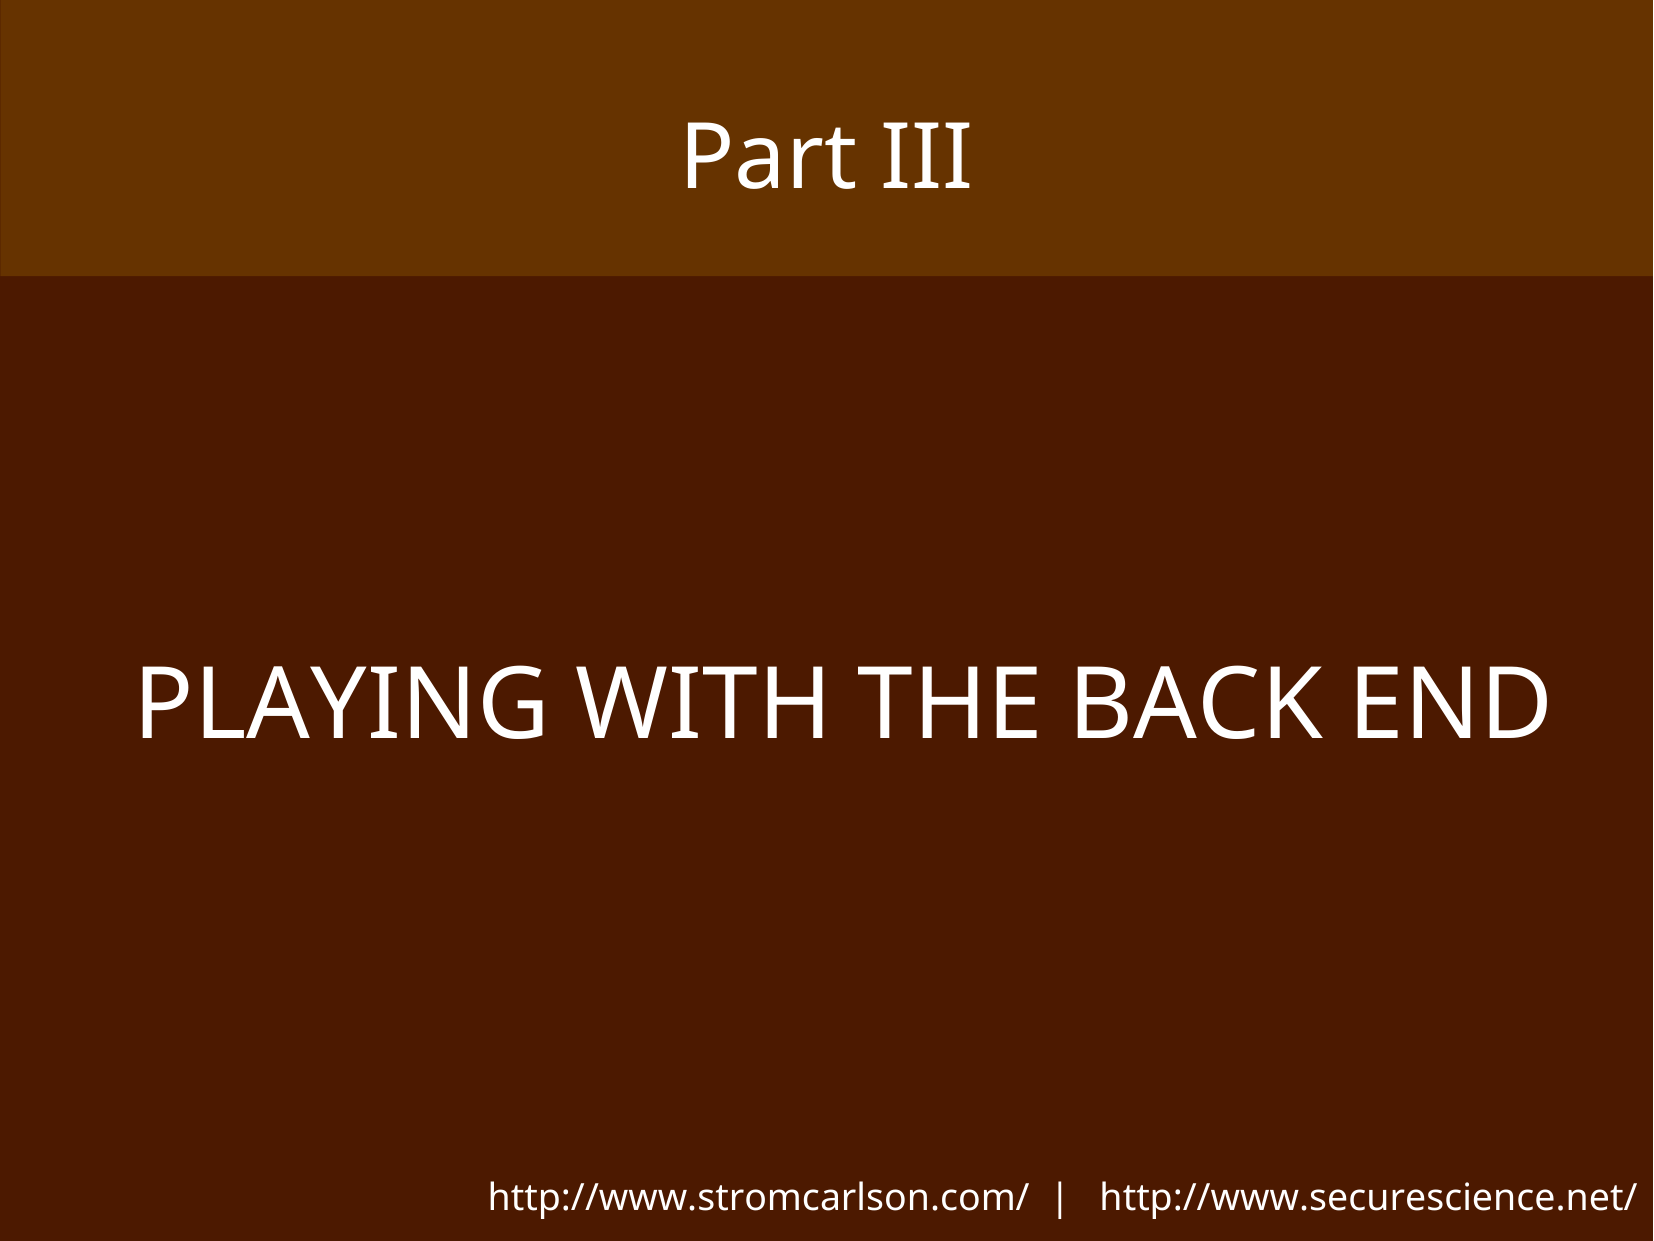

# Part III
PLAYING WITH THE BACK END